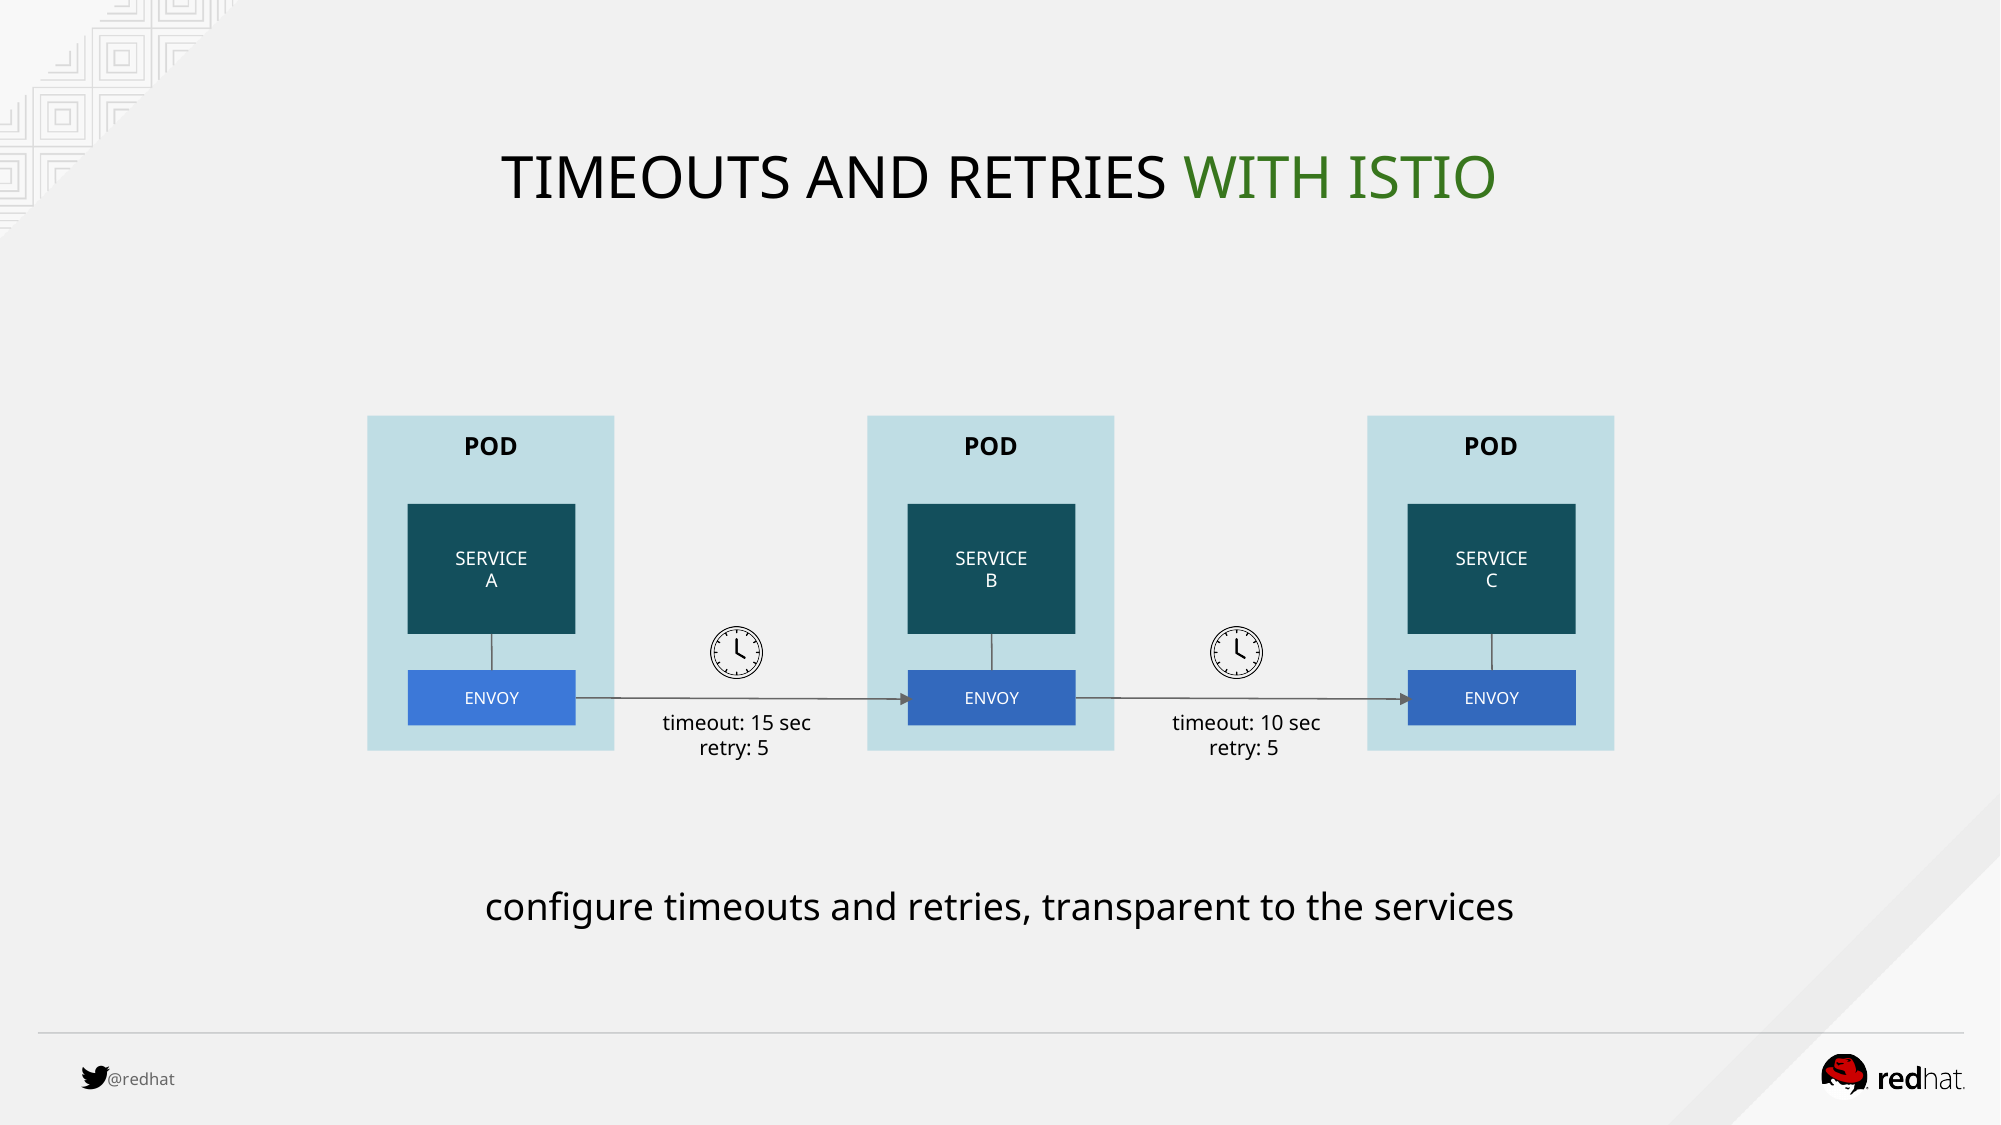

TIMEOUTS AND RETRIES WITH ISTIO
POD
POD
POD
SERVICE
A
SERVICE
B
SERVICE
C
ENVOY
ENVOY
ENVOY
timeout: 15 sec
retry: 5
timeout: 10 sec
retry: 5
configure timeouts and retries, transparent to the services